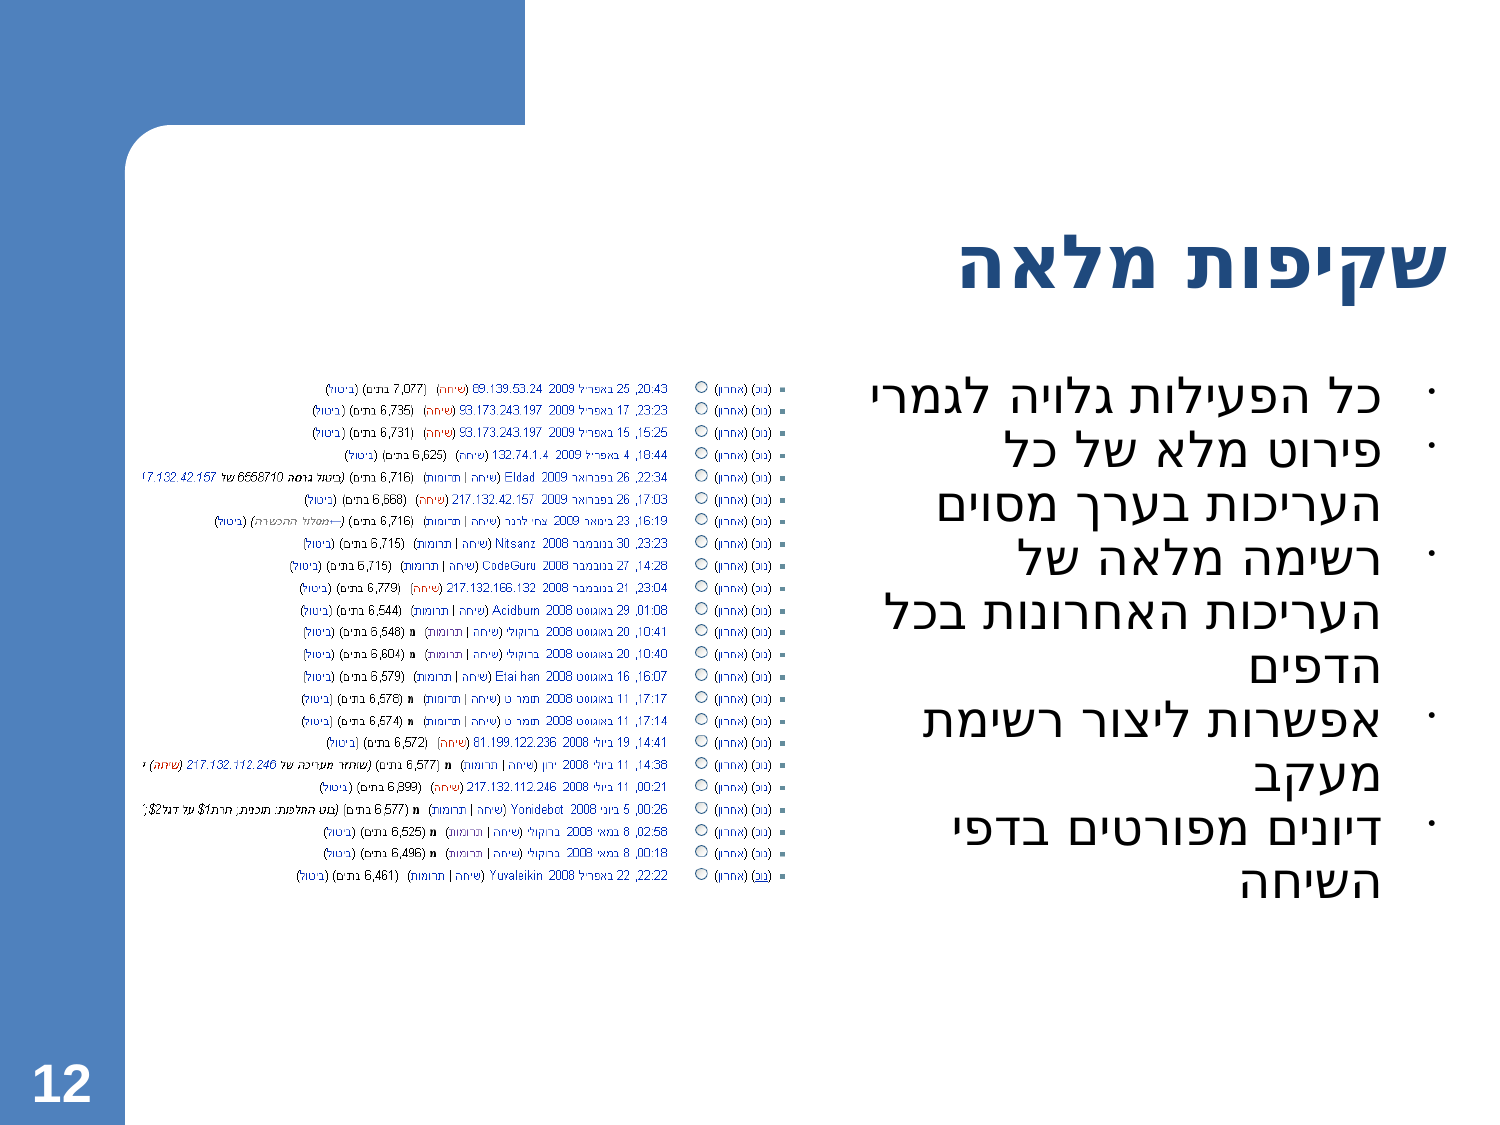

# שקיפות מלאה
כל הפעילות גלויה לגמרי
פירוט מלא של כל העריכות בערך מסוים
רשימה מלאה של העריכות האחרונות בכל הדפים
אפשרות ליצור רשימת מעקב
דיונים מפורטים בדפי השיחה